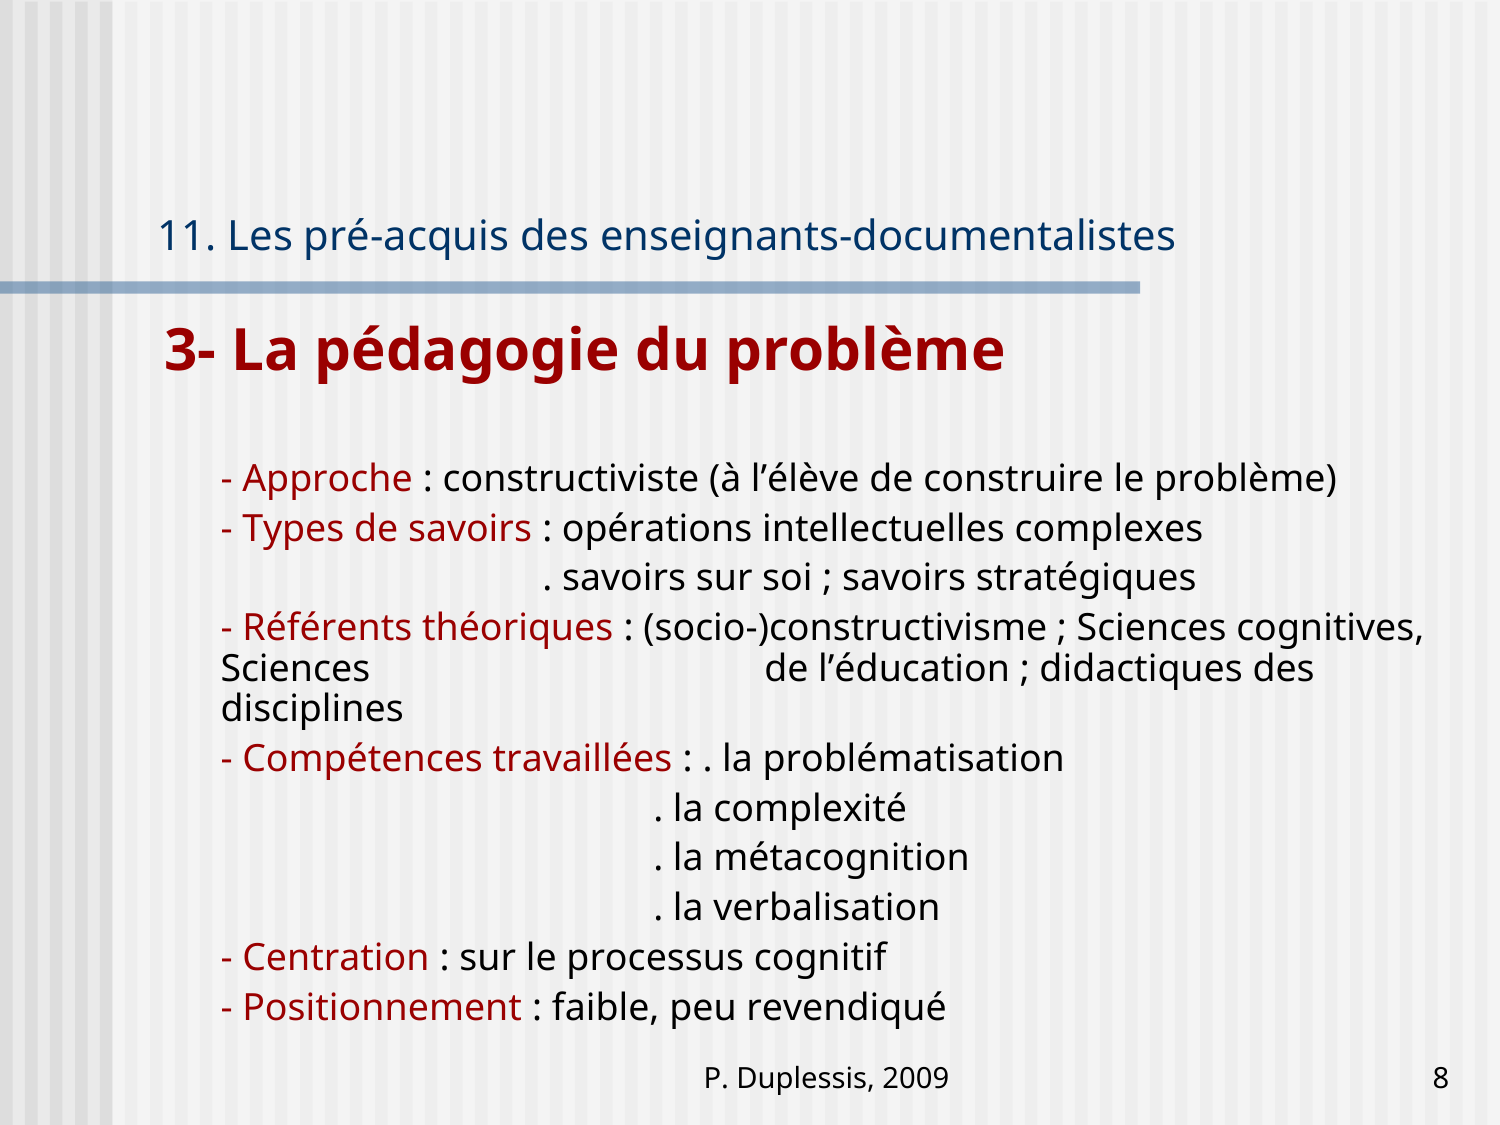

# 11. Les pré-acquis des enseignants-documentalistes
3- La pédagogie du problème
	- Approche : constructiviste (à l’élève de construire le problème)
	- Types de savoirs : opérations intellectuelles complexes
 		 . savoirs sur soi ; savoirs stratégiques
	- Référents théoriques : (socio-)constructivisme ; Sciences cognitives, Sciences 			de l’éducation ; didactiques des disciplines
	- Compétences travaillées : . la problématisation
				 . la complexité
				 . la métacognition
				 . la verbalisation
	- Centration : sur le processus cognitif
	- Positionnement : faible, peu revendiqué
P. Duplessis, 2009
8